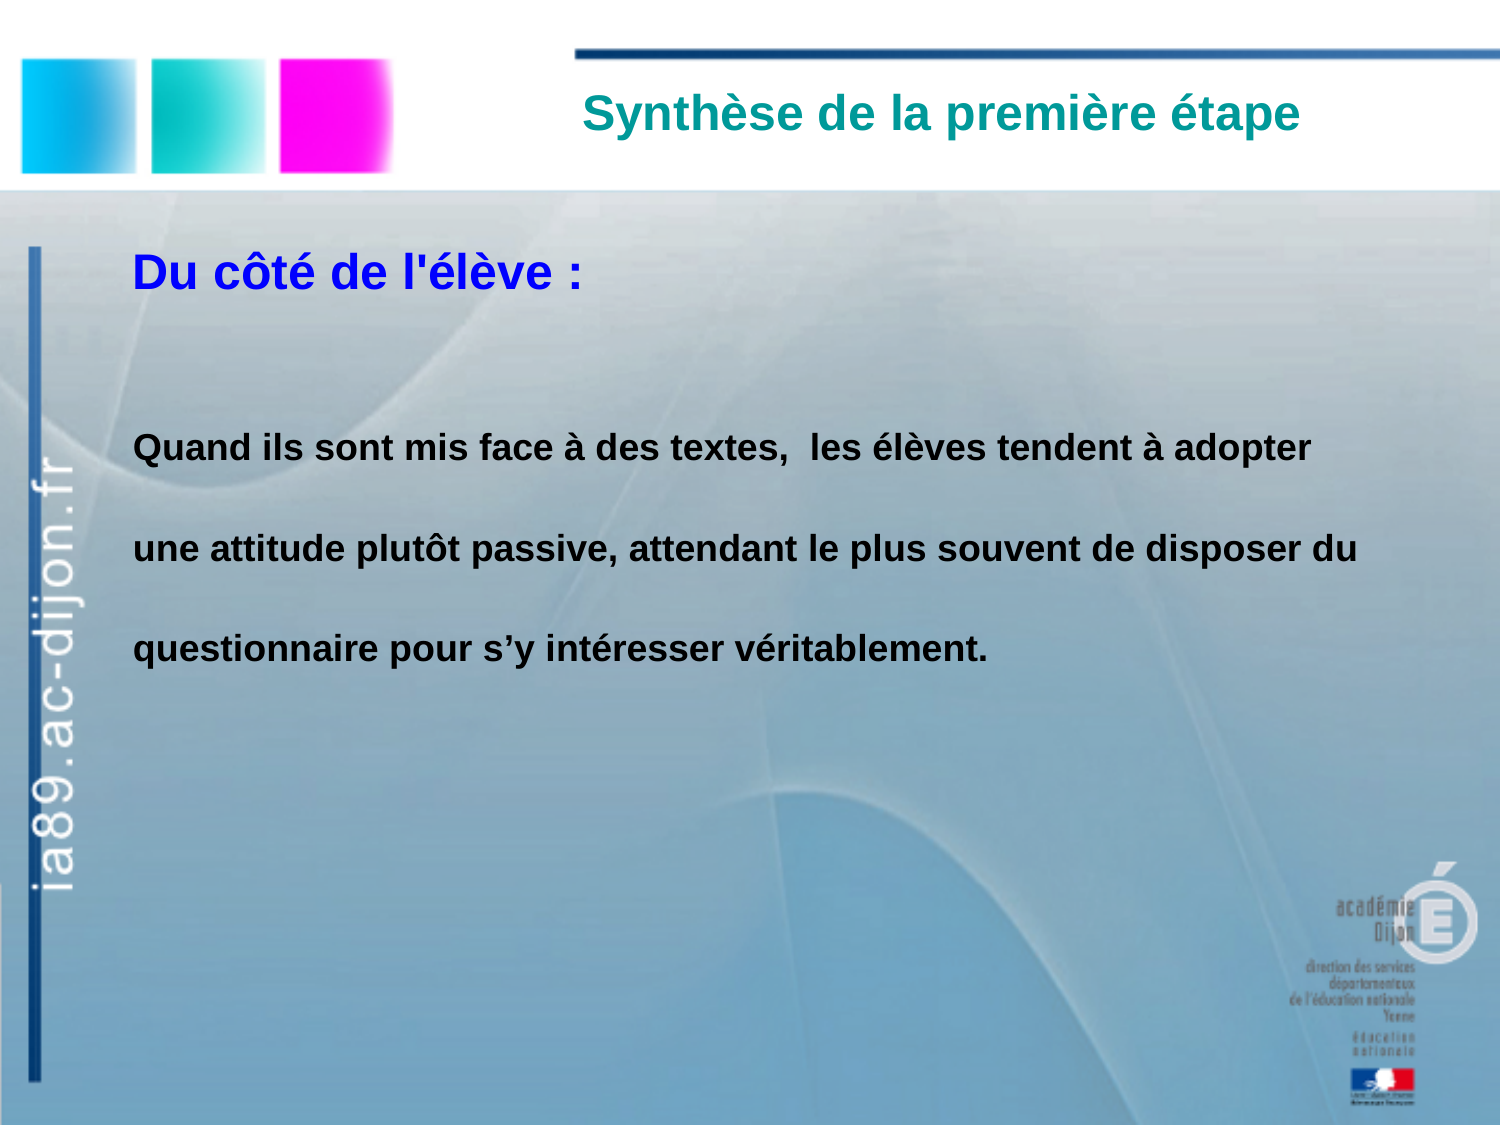

# Synthèse de la première étape
Du côté de l'élève :
Quand ils sont mis face à des textes, les élèves tendent à adopter
une attitude plutôt passive, attendant le plus souvent de disposer du
questionnaire pour s’y intéresser véritablement.